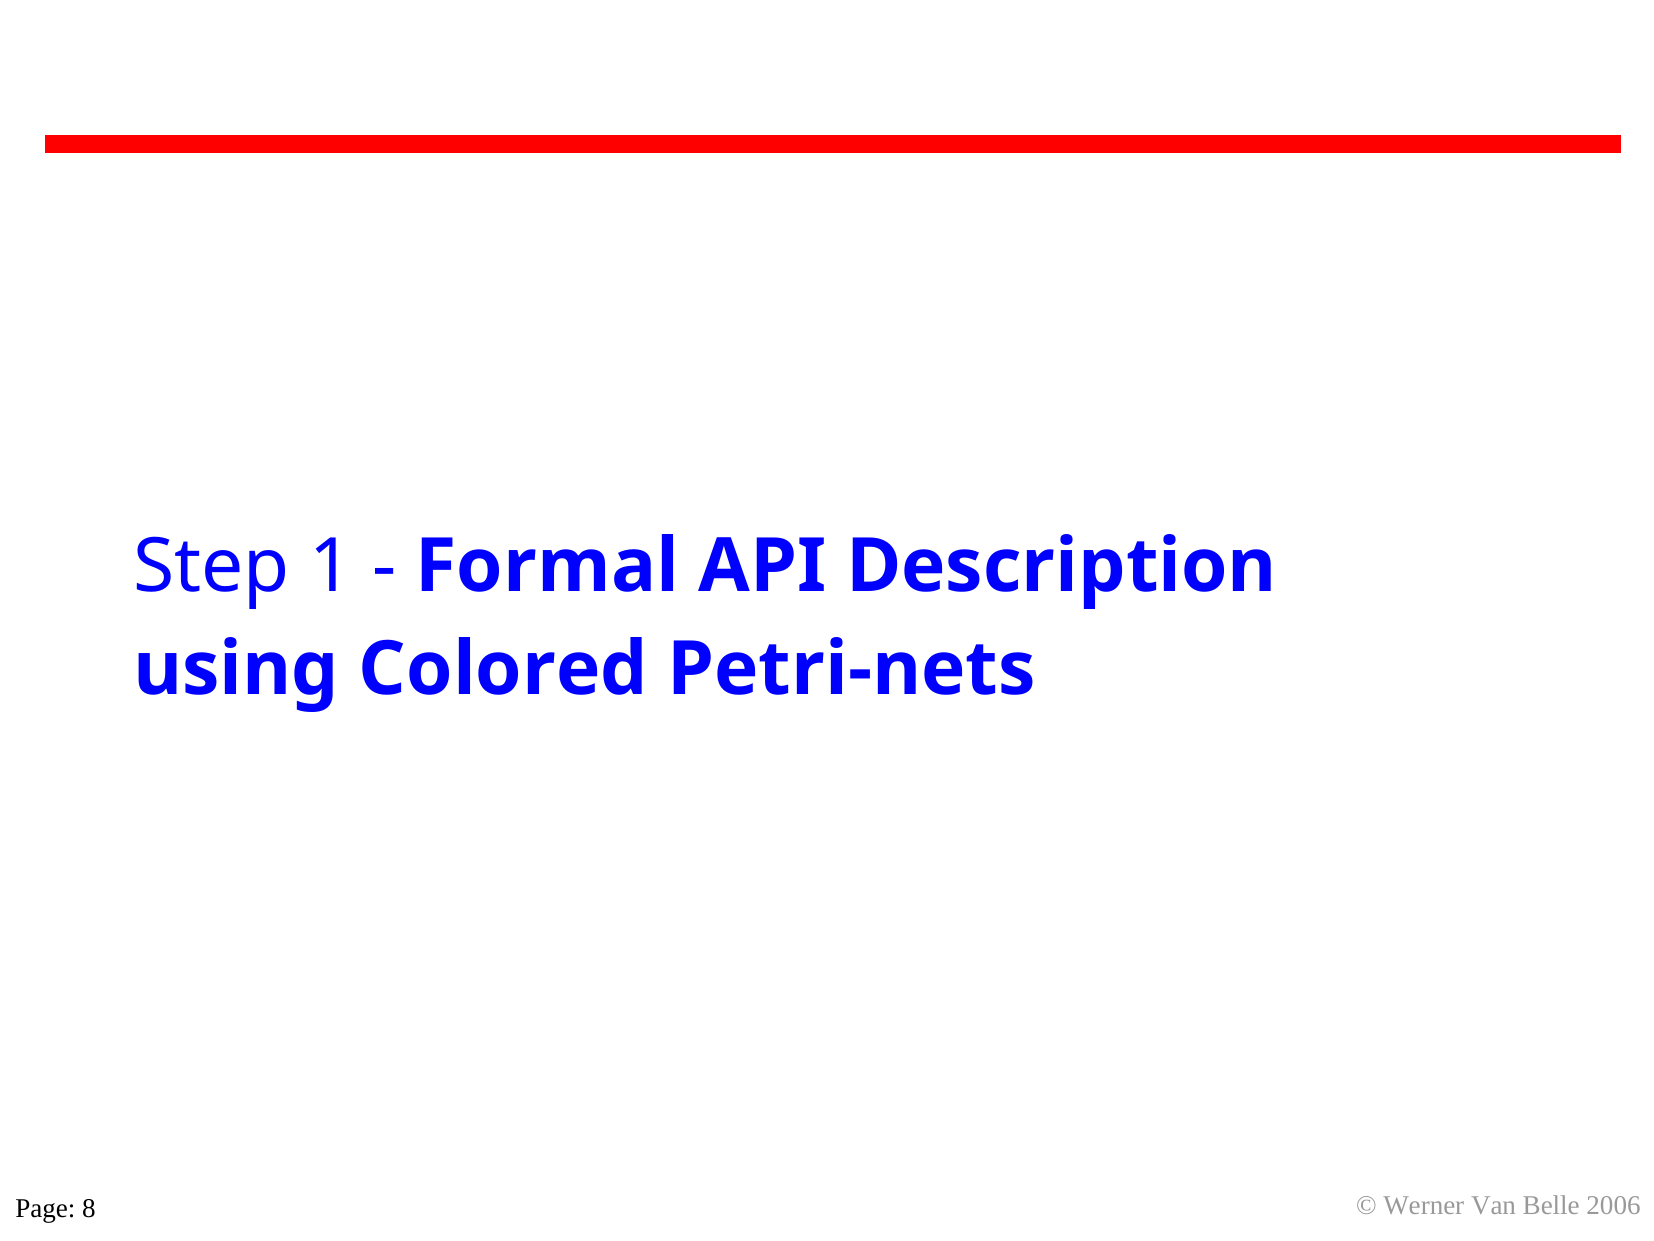

# Step 1 - Formal API Description using Colored Petri-nets